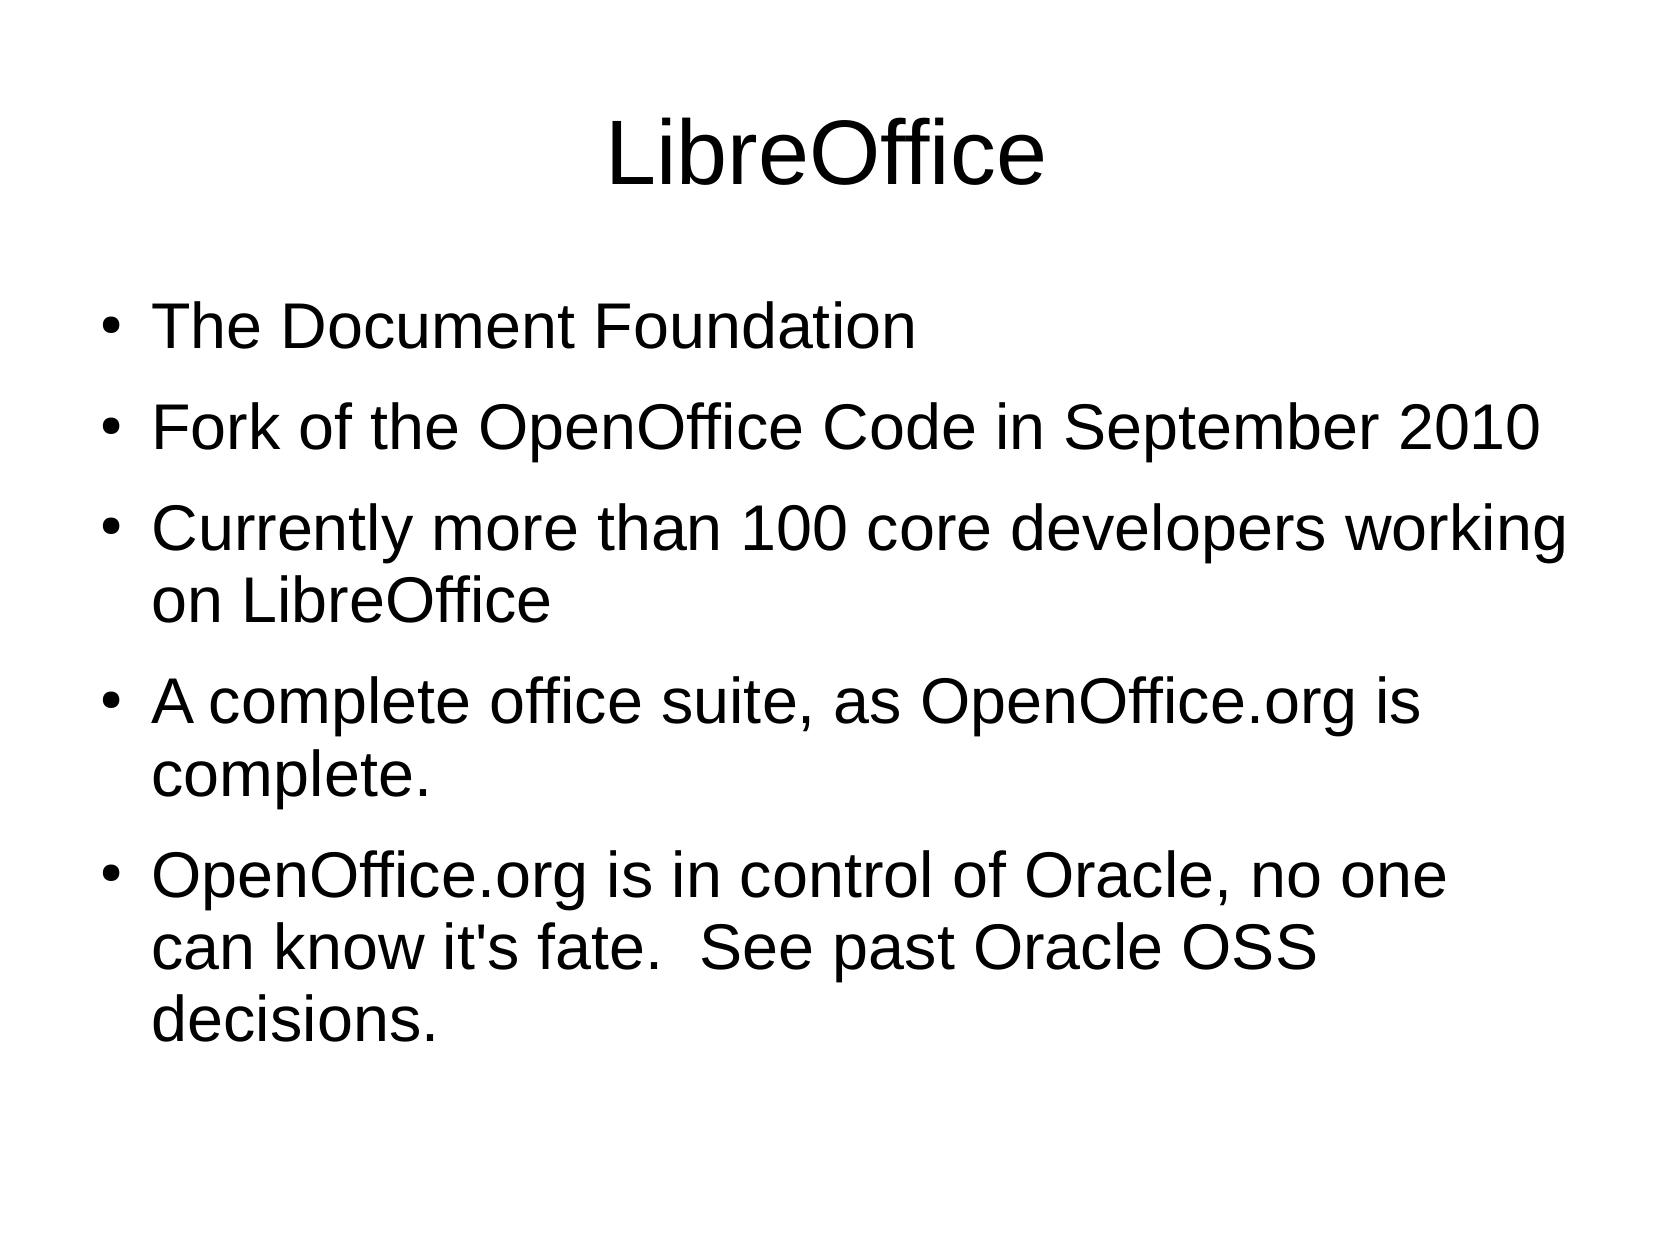

# LibreOffice
The Document Foundation
Fork of the OpenOffice Code in September 2010
Currently more than 100 core developers working on LibreOffice
A complete office suite, as OpenOffice.org is complete.
OpenOffice.org is in control of Oracle, no one can know it's fate. See past Oracle OSS decisions.